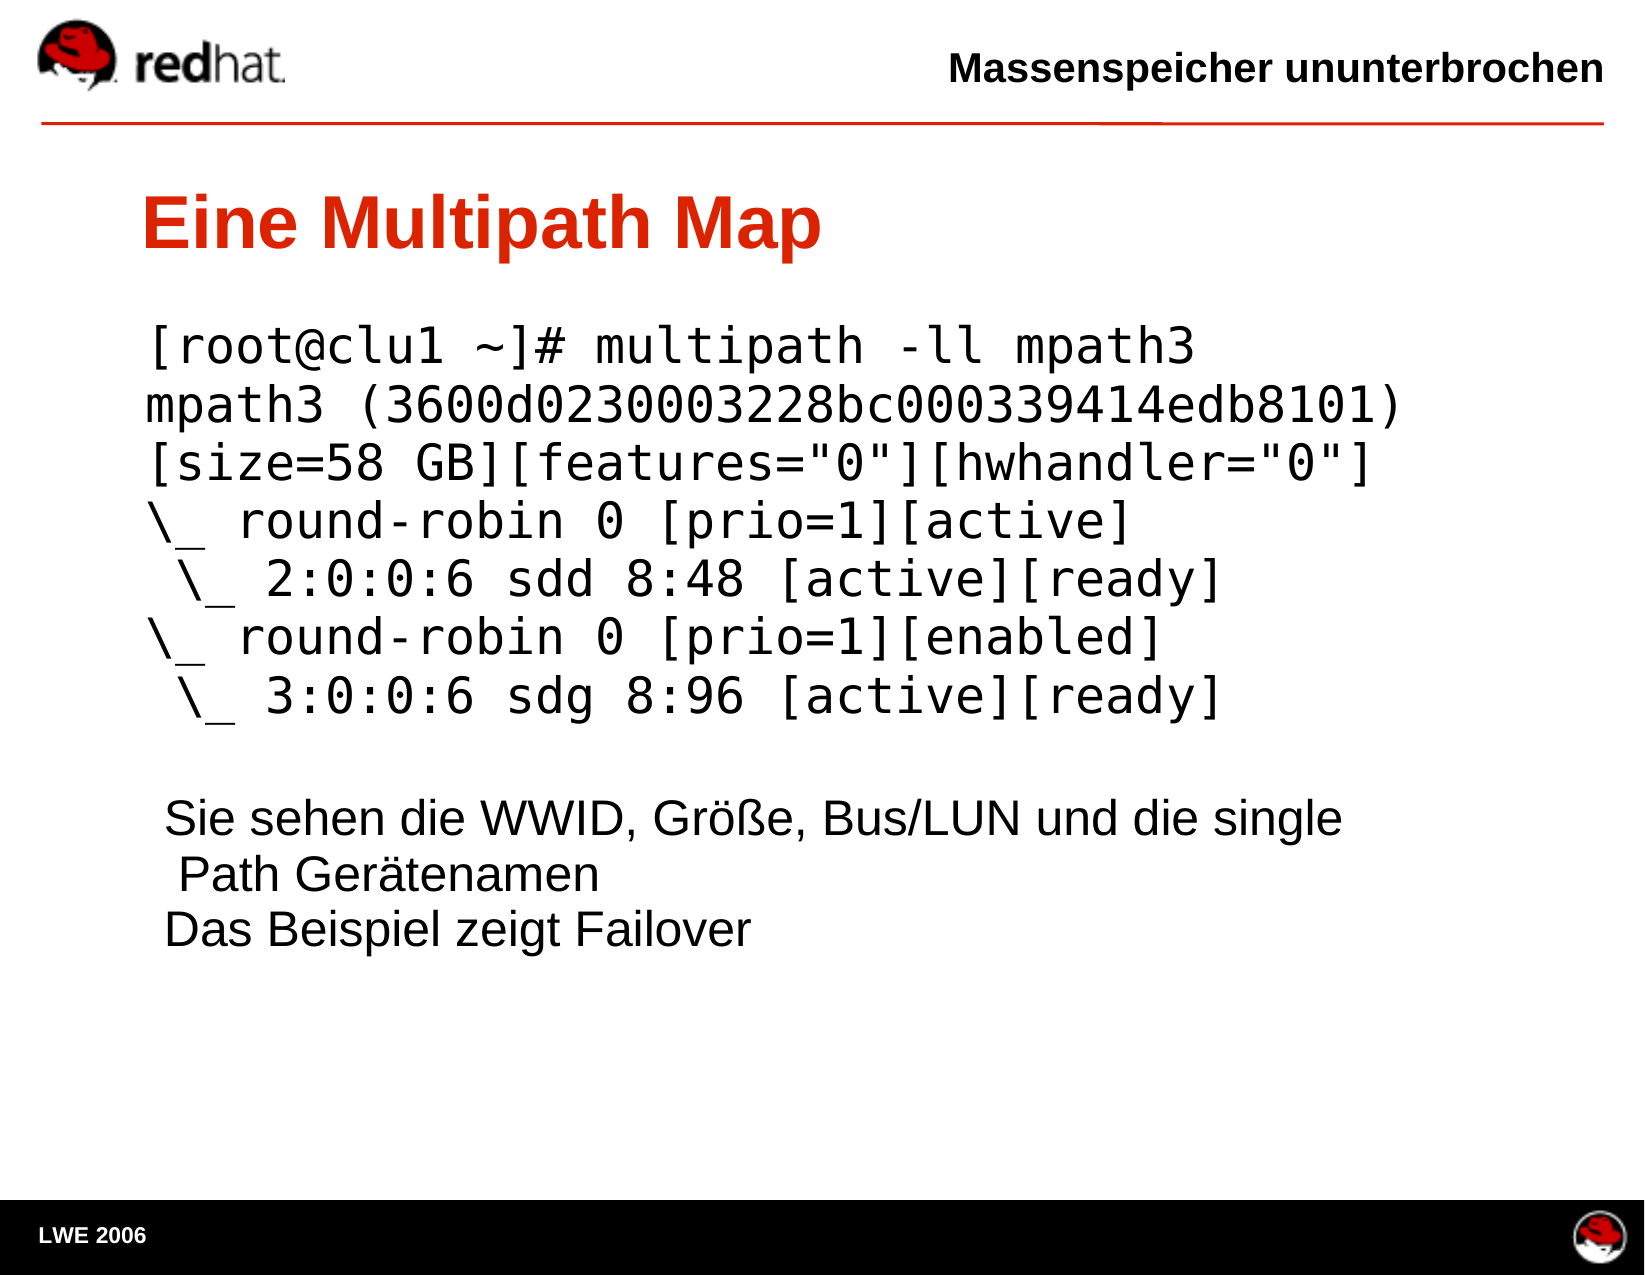

Massenspeicher ununterbrochen
Eine Multipath Map
[root@clu1 ~]# multipath -ll mpath3
mpath3 (3600d0230003228bc000339414edb8101)
[size=58 GB][features="0"][hwhandler="0"]
\_ round-robin 0 [prio=1][active]
 \_ 2:0:0:6 sdd 8:48 [active][ready]
\_ round-robin 0 [prio=1][enabled]
 \_ 3:0:0:6 sdg 8:96 [active][ready]
 Sie sehen die WWID, Größe, Bus/LUN und die single
 Path Gerätenamen
 Das Beispiel zeigt Failover
LWE 2006